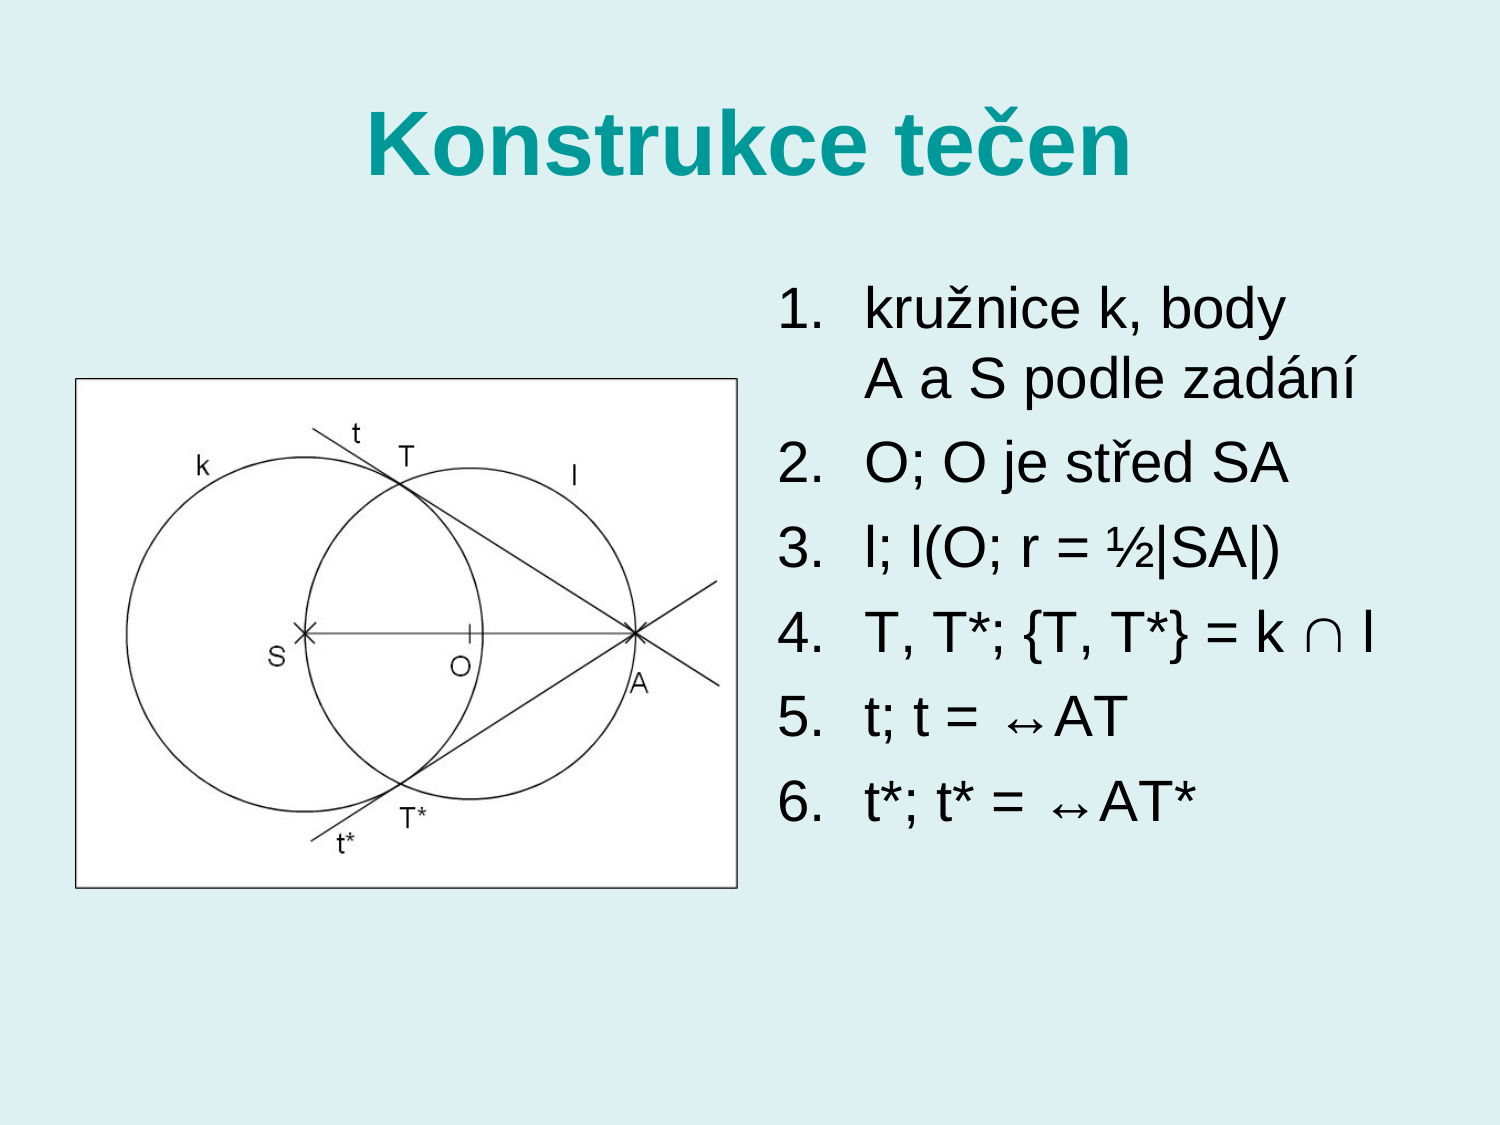

# Konstrukce tečen
kružnice k, body
A a S podle zadání
O; O je střed SA
l; l(O; r = ½|SA|)
T, T*; {T, T*} = k  l
t; t = ↔AT
t*; t* = ↔AT*